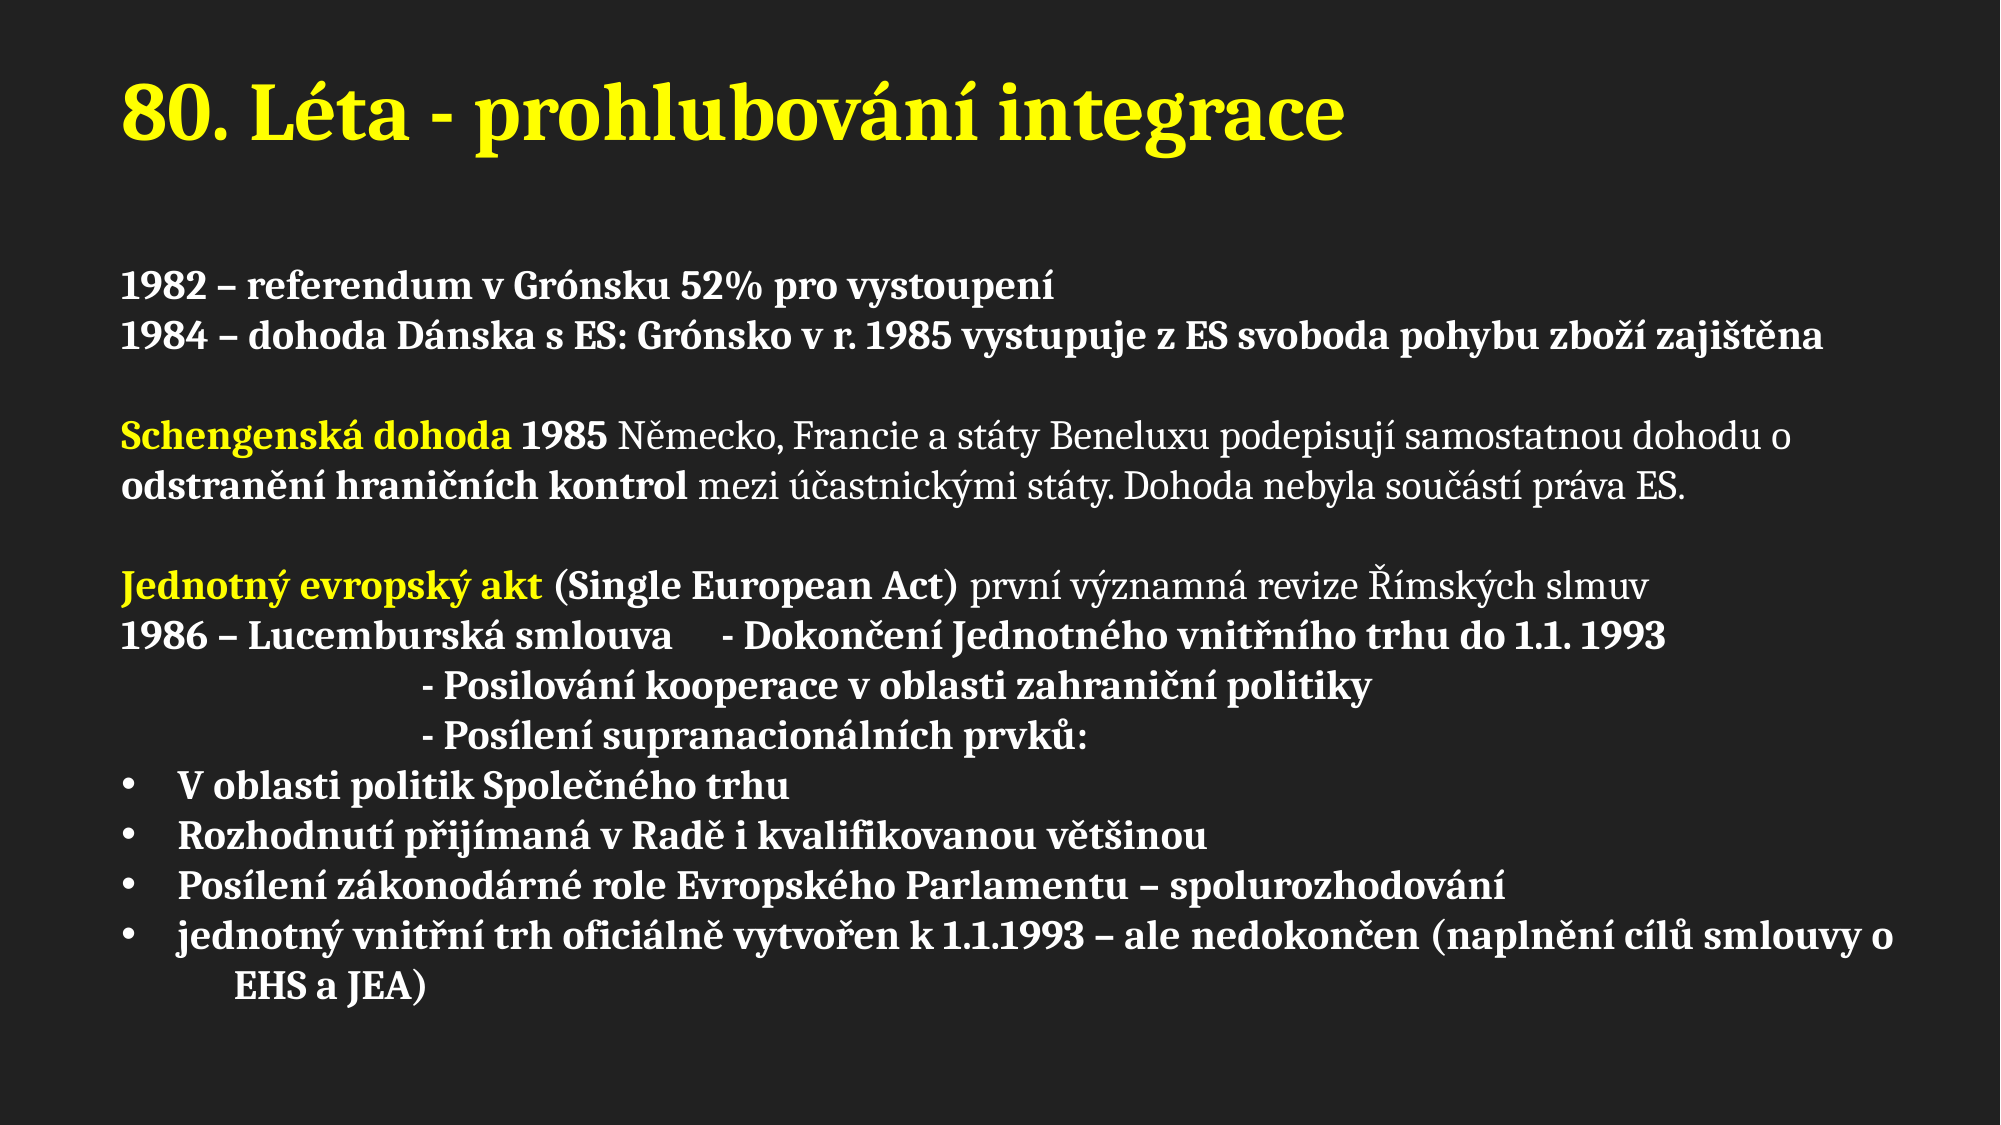

80. Léta - prohlubování integrace
1982 – referendum v Grónsku 52% pro vystoupení
1984 – dohoda Dánska s ES: Grónsko v r. 1985 vystupuje z ES svoboda pohybu zboží zajištěna
Schengenská dohoda 1985 Německo, Francie a státy Beneluxu podepisují samostatnou dohodu o odstranění hraničních kontrol mezi účastnickými státy. Dohoda nebyla součástí práva ES.
Jednotný evropský akt (Single European Act) první významná revize Římských slmuv
1986 – Lucemburská smlouva 	- Dokončení Jednotného vnitřního trhu do 1.1. 1993
				- Posilování kooperace v oblasti zahraniční politiky
				- Posílení supranacionálních prvků:
V oblasti politik Společného trhu
Rozhodnutí přijímaná v Radě i kvalifikovanou většinou
Posílení zákonodárné role Evropského Parlamentu – spolurozhodování
jednotný vnitřní trh oficiálně vytvořen k 1.1.1993 – ale nedokončen (naplnění cílů smlouvy o EHS a JEA)